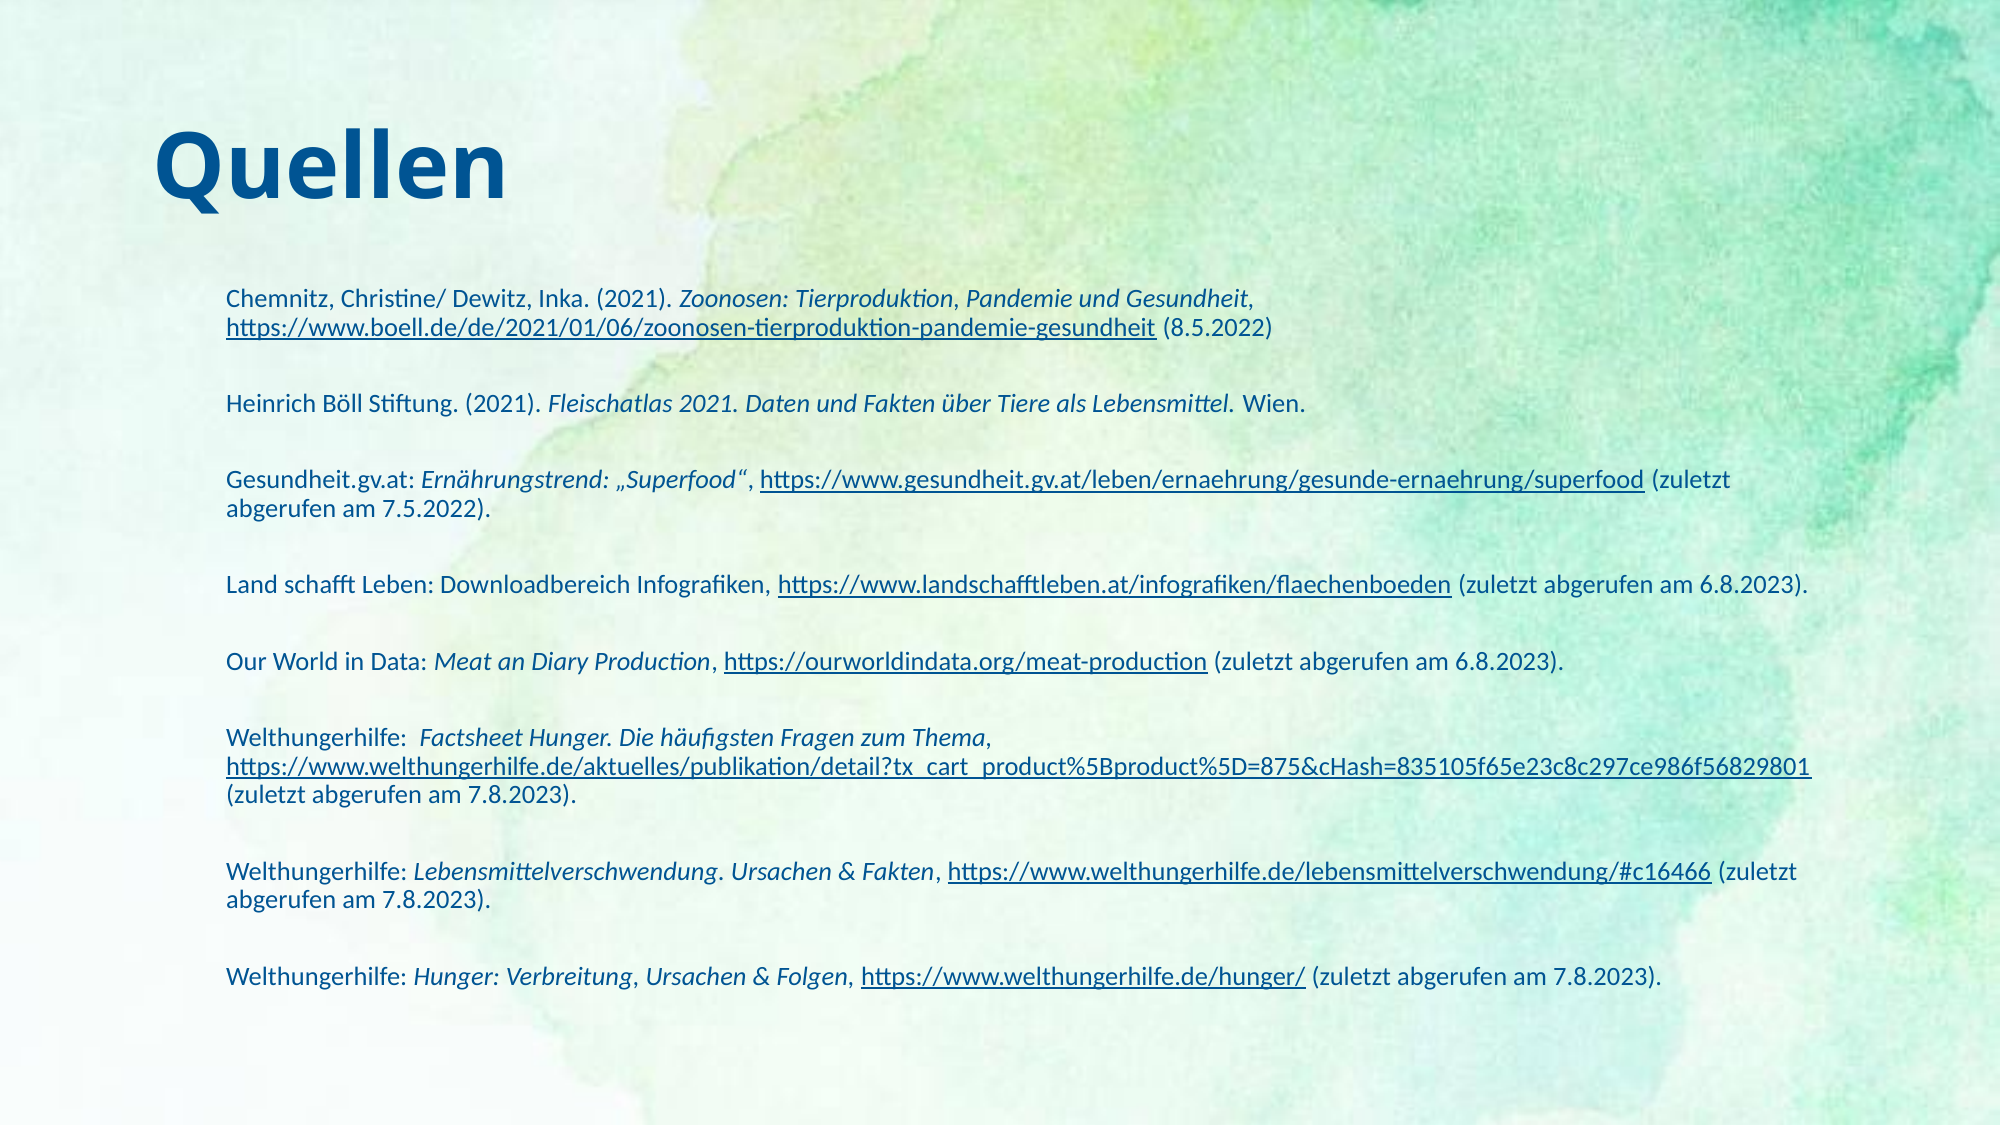

# Quellen
Chemnitz, Christine/ Dewitz, Inka. (2021). Zoonosen: Tierproduktion, Pandemie und Gesundheit, https://www.boell.de/de/2021/01/06/zoonosen-tierproduktion-pandemie-gesundheit (8.5.2022)
Heinrich Böll Stiftung. (2021). Fleischatlas 2021. Daten und Fakten über Tiere als Lebensmittel. Wien.
Gesundheit.gv.at: Ernährungstrend: „Superfood“, https://www.gesundheit.gv.at/leben/ernaehrung/gesunde-ernaehrung/superfood (zuletzt abgerufen am 7.5.2022).
Land schafft Leben: Downloadbereich Infografiken, https://www.landschafftleben.at/infografiken/flaechenboeden (zuletzt abgerufen am 6.8.2023).
Our World in Data: Meat an Diary Production, https://ourworldindata.org/meat-production (zuletzt abgerufen am 6.8.2023).
Welthungerhilfe: Factsheet Hunger. Die häufigsten Fragen zum Thema, https://www.welthungerhilfe.de/aktuelles/publikation/detail?tx_cart_product%5Bproduct%5D=875&cHash=835105f65e23c8c297ce986f56829801 (zuletzt abgerufen am 7.8.2023).
Welthungerhilfe: Lebensmittelverschwendung. Ursachen & Fakten, https://www.welthungerhilfe.de/lebensmittelverschwendung/#c16466 (zuletzt abgerufen am 7.8.2023).
Welthungerhilfe: Hunger: Verbreitung, Ursachen & Folgen, https://www.welthungerhilfe.de/hunger/ (zuletzt abgerufen am 7.8.2023).